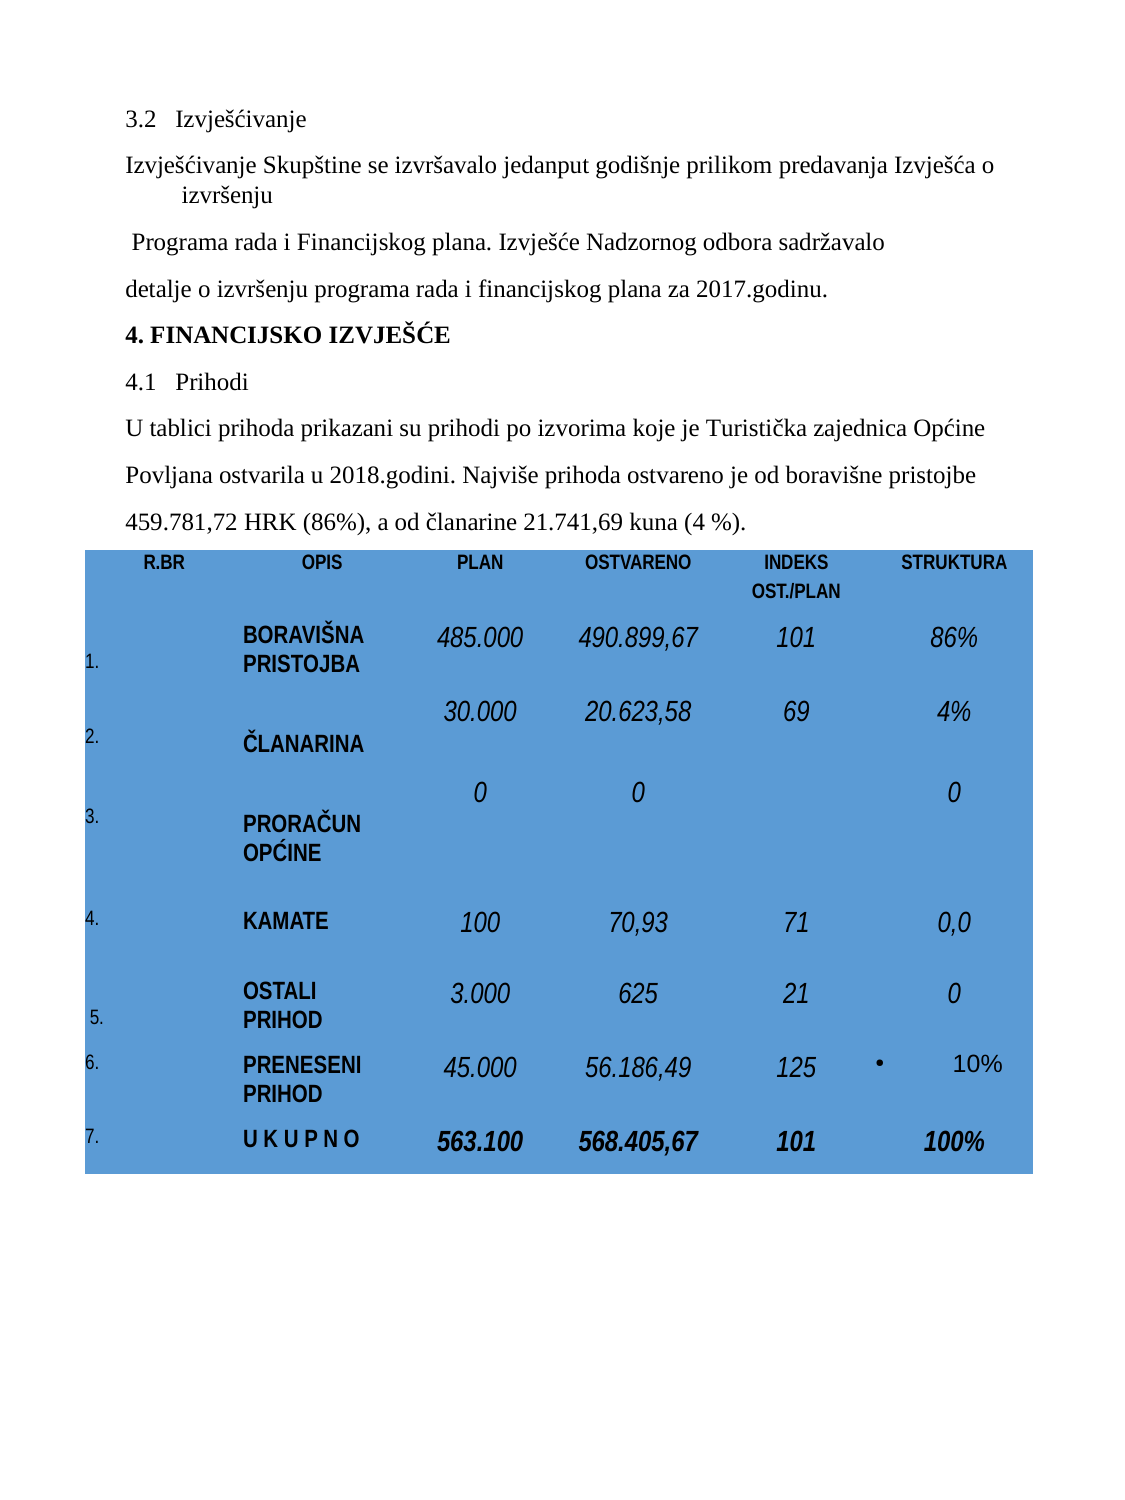

# 3.2 Izvješćivanje
Izvješćivanje Skupštine se izvršavalo jedanput godišnje prilikom predavanja Izvješća o izvršenju
 Programa rada i Financijskog plana. Izvješće Nadzornog odbora sadržavalo
detalje o izvršenju programa rada i financijskog plana za 2017.godinu.
4. FINANCIJSKO IZVJEŠĆE
4.1 Prihodi
U tablici prihoda prikazani su prihodi po izvorima koje je Turistička zajednica Općine
Povljana ostvarila u 2018.godini. Najviše prihoda ostvareno je od boravišne pristojbe
459.781,72 HRK (86%), a od članarine 21.741,69 kuna (4 %).
| R.BR | OPIS | PLAN | OSTVARENO | INDEKS OST./PLAN | STRUKTURA |
| --- | --- | --- | --- | --- | --- |
| 1. | BORAVIŠNA PRISTOJBA | 485.000 | 490.899,67 | 101 | 86% |
| 2. | ČLANARINA | 30.000 | 20.623,58 | 69 | 4% |
| 3. | PRORAČUN OPĆINE | 0 | 0 | | 0 |
| 4. | KAMATE | 100 | 70,93 | 71 | 0,0 |
| 5. | OSTALI PRIHOD | 3.000 | 625 | 21 | 0 |
| 6. | PRENESENI PRIHOD | 45.000 | 56.186,49 | 125 | 10% |
| 7. | U K U P N O | 563.100 | 568.405,67 | 101 | 100% |